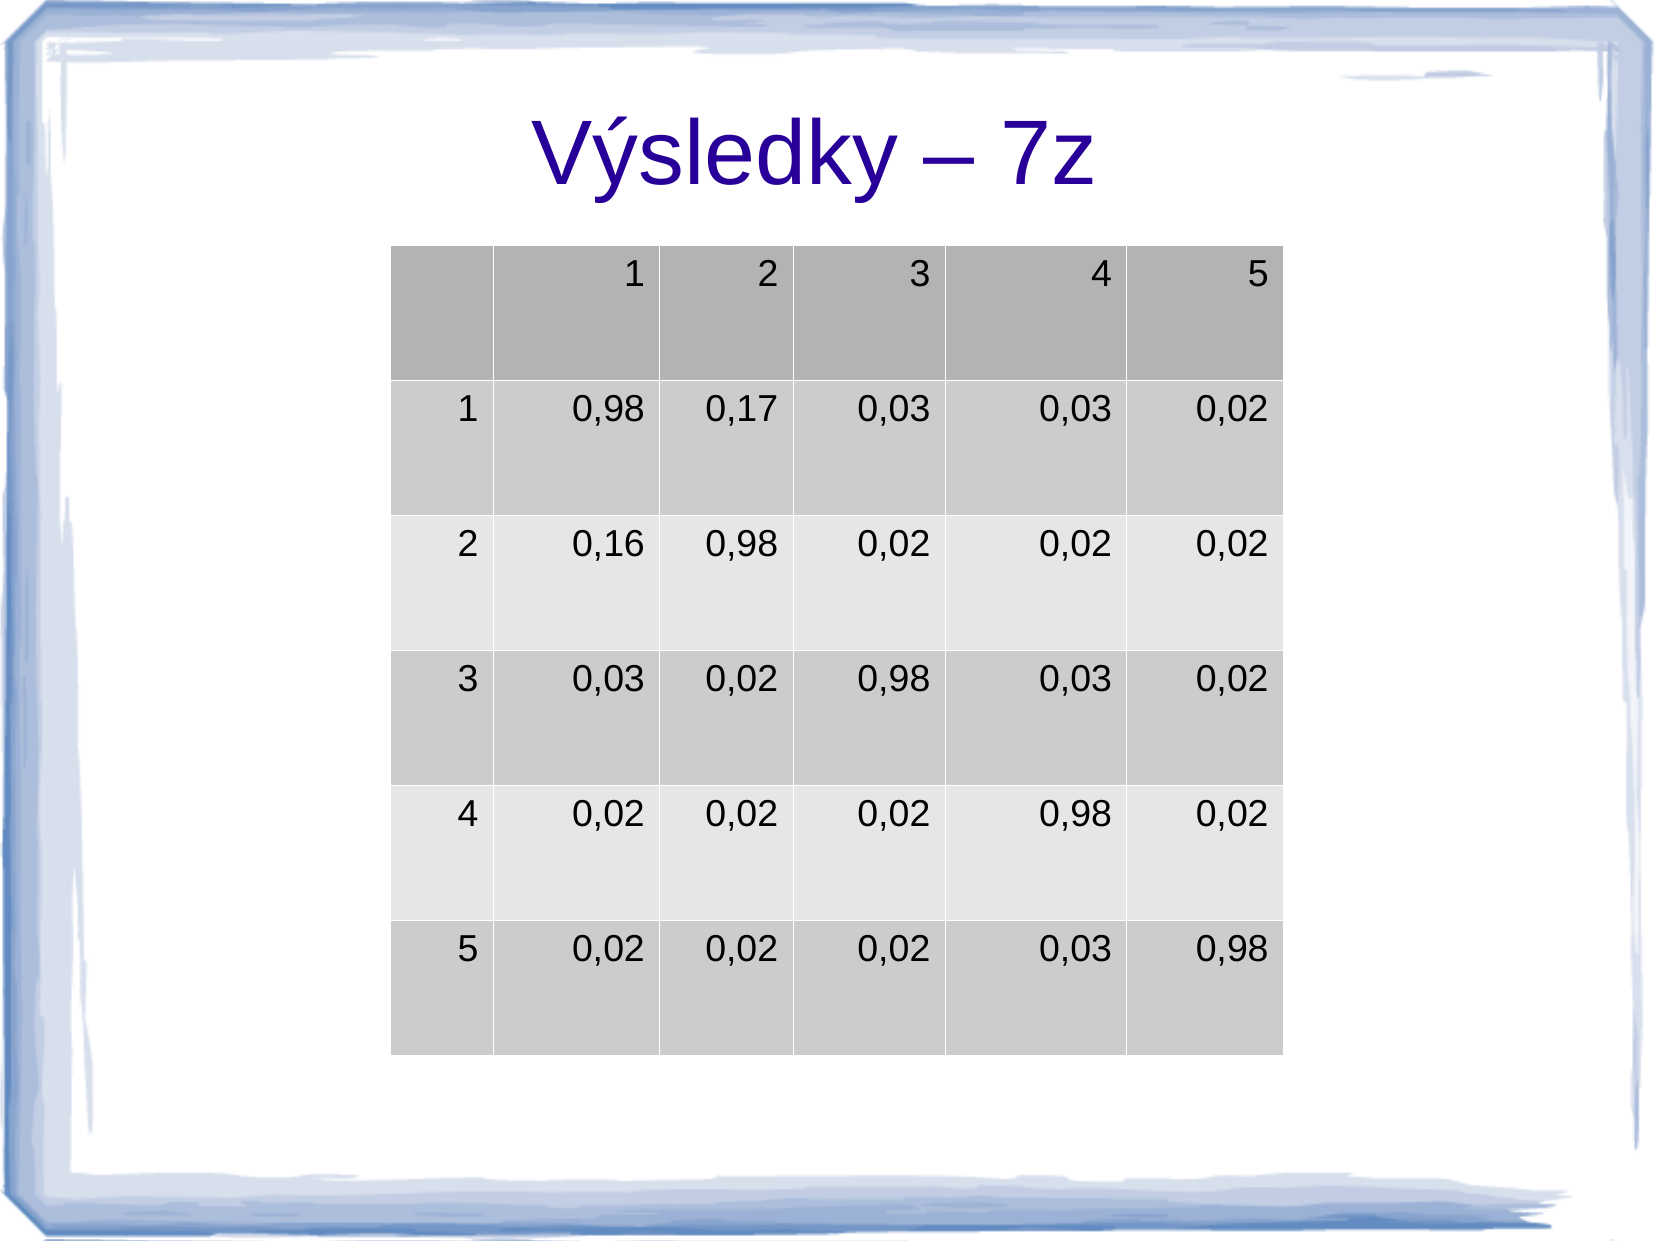

# Výsledky – 7z
| | 1 | 2 | 3 | 4 | 5 |
| --- | --- | --- | --- | --- | --- |
| 1 | 0,98 | 0,17 | 0,03 | 0,03 | 0,02 |
| 2 | 0,16 | 0,98 | 0,02 | 0,02 | 0,02 |
| 3 | 0,03 | 0,02 | 0,98 | 0,03 | 0,02 |
| 4 | 0,02 | 0,02 | 0,02 | 0,98 | 0,02 |
| 5 | 0,02 | 0,02 | 0,02 | 0,03 | 0,98 |